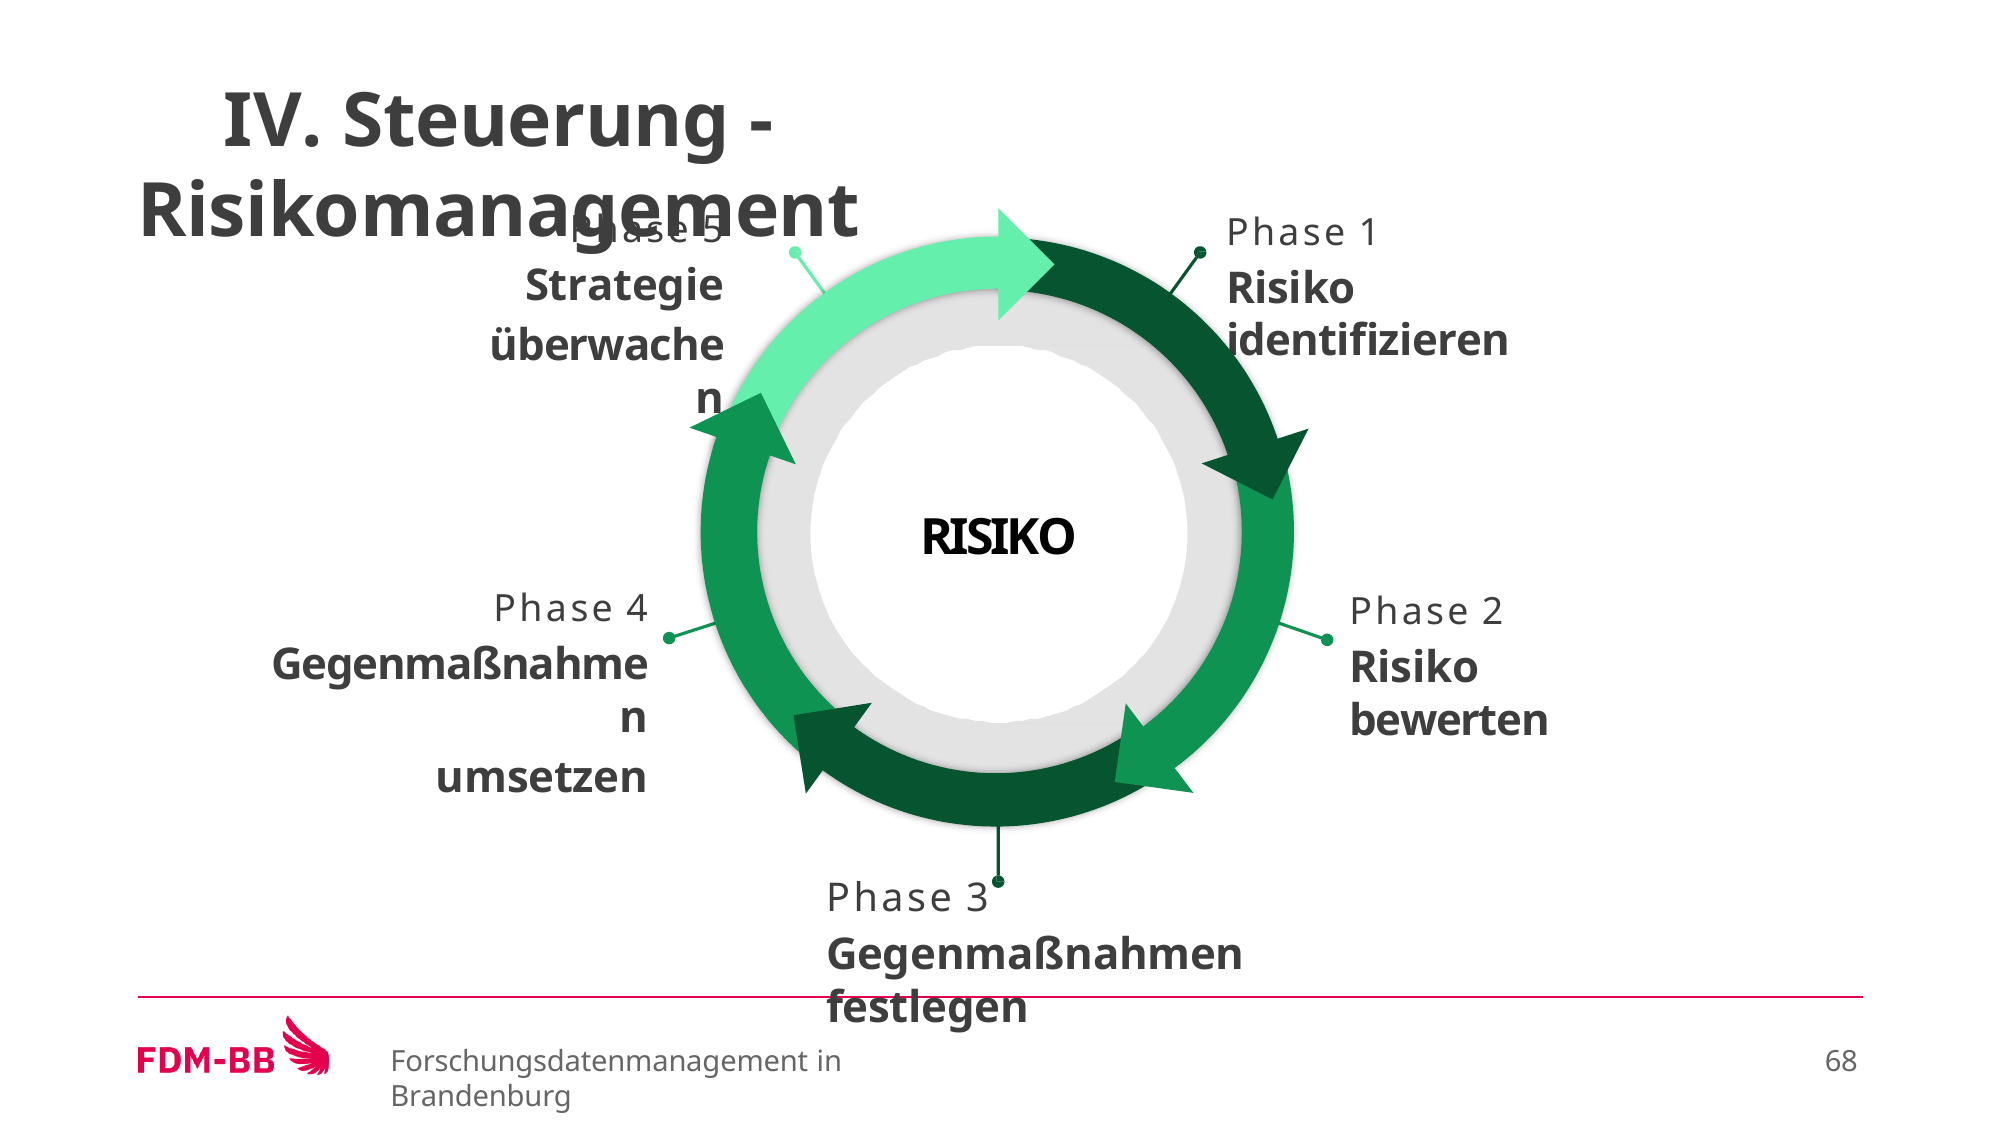

# IV. Steuerung - Risikomanagement
Phase 5
Strategie
überwachen
Phase 1
Risiko identifizieren
RISIKO
Phase 4
Gegenmaßnahmen
umsetzen
Phase 2
Risiko bewerten
Phase 3
Gegenmaßnahmen	festlegen
Forschungsdatenmanagement in Brandenburg
68